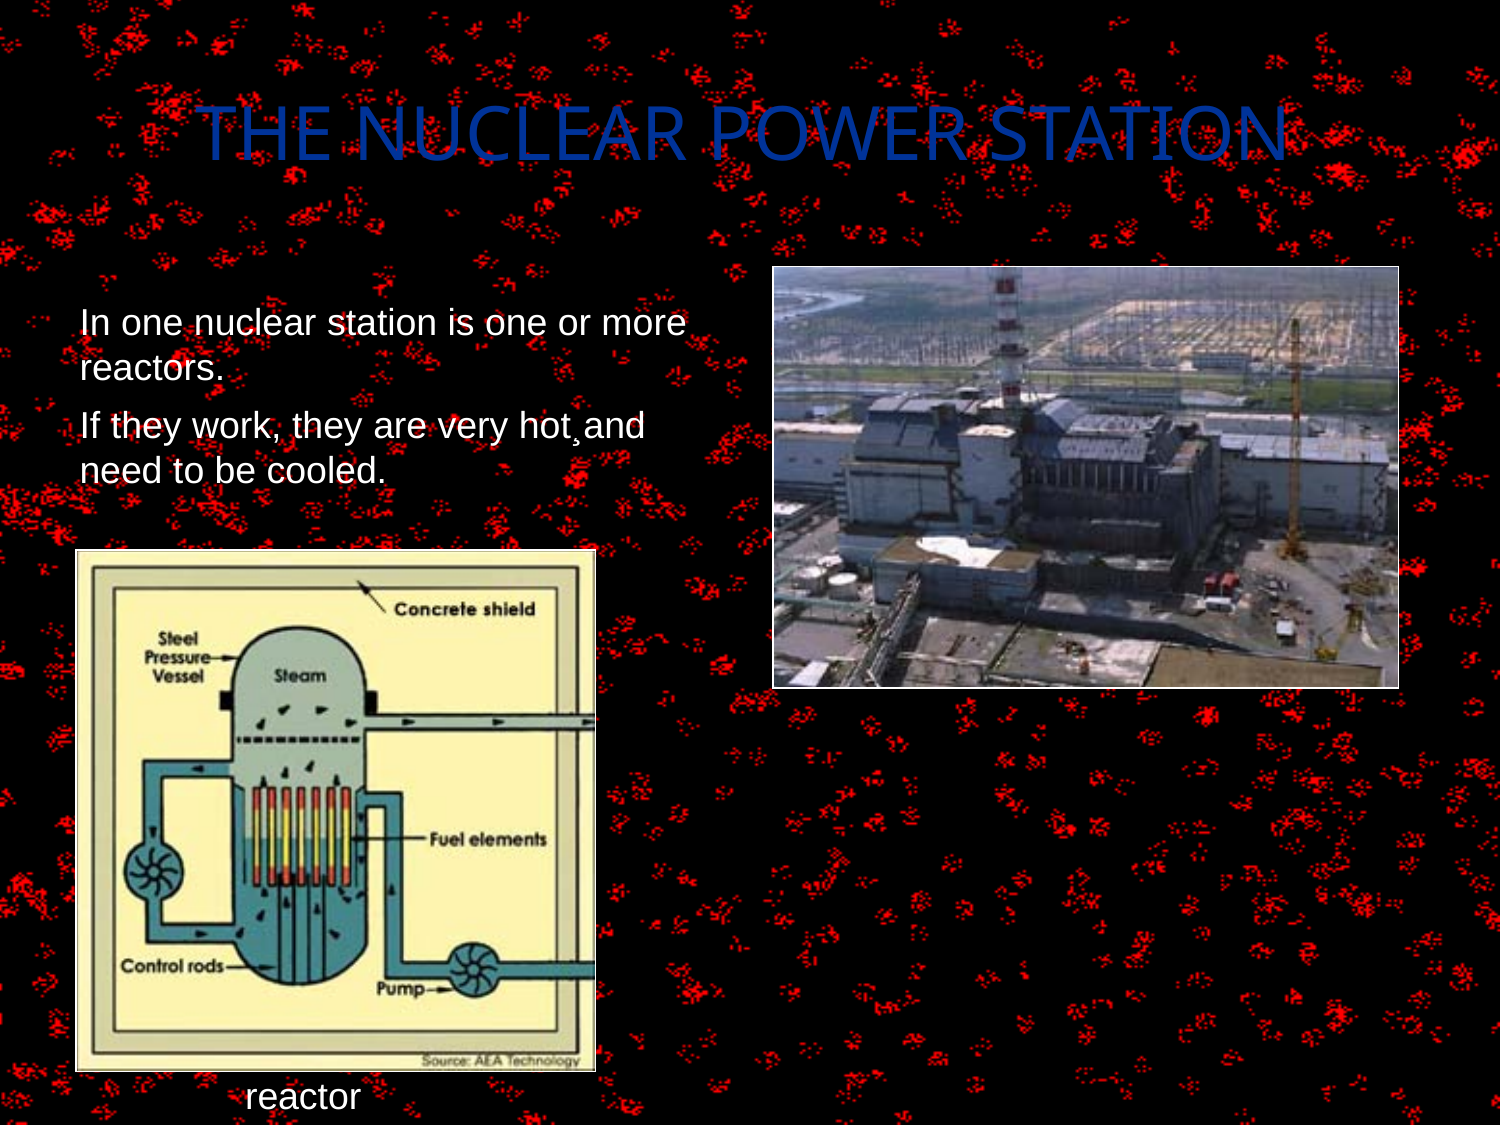

THE NUCLEAR POWER STATION
In one nuclear station is one or more reactors.
If they work, they are very hot¸and need to be cooled.
reactor